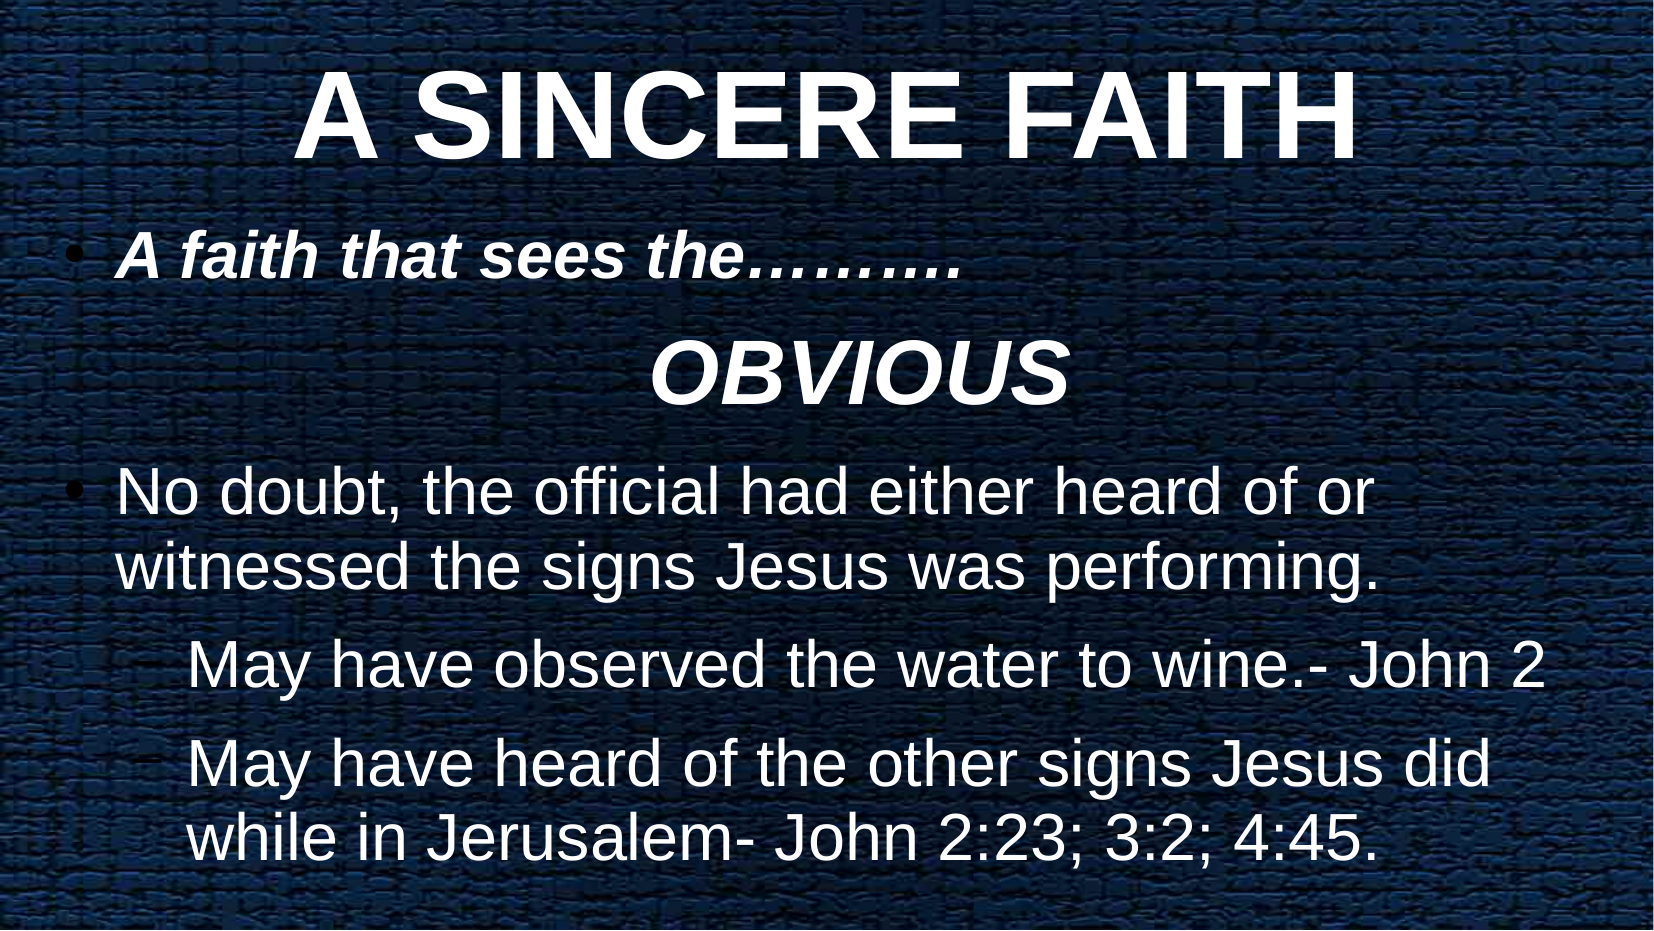

# A SINCERE FAITH
A faith that sees the……….
OBVIOUS
No doubt, the official had either heard of or witnessed the signs Jesus was performing.
May have observed the water to wine.- John 2
May have heard of the other signs Jesus did while in Jerusalem- John 2:23; 3:2; 4:45.